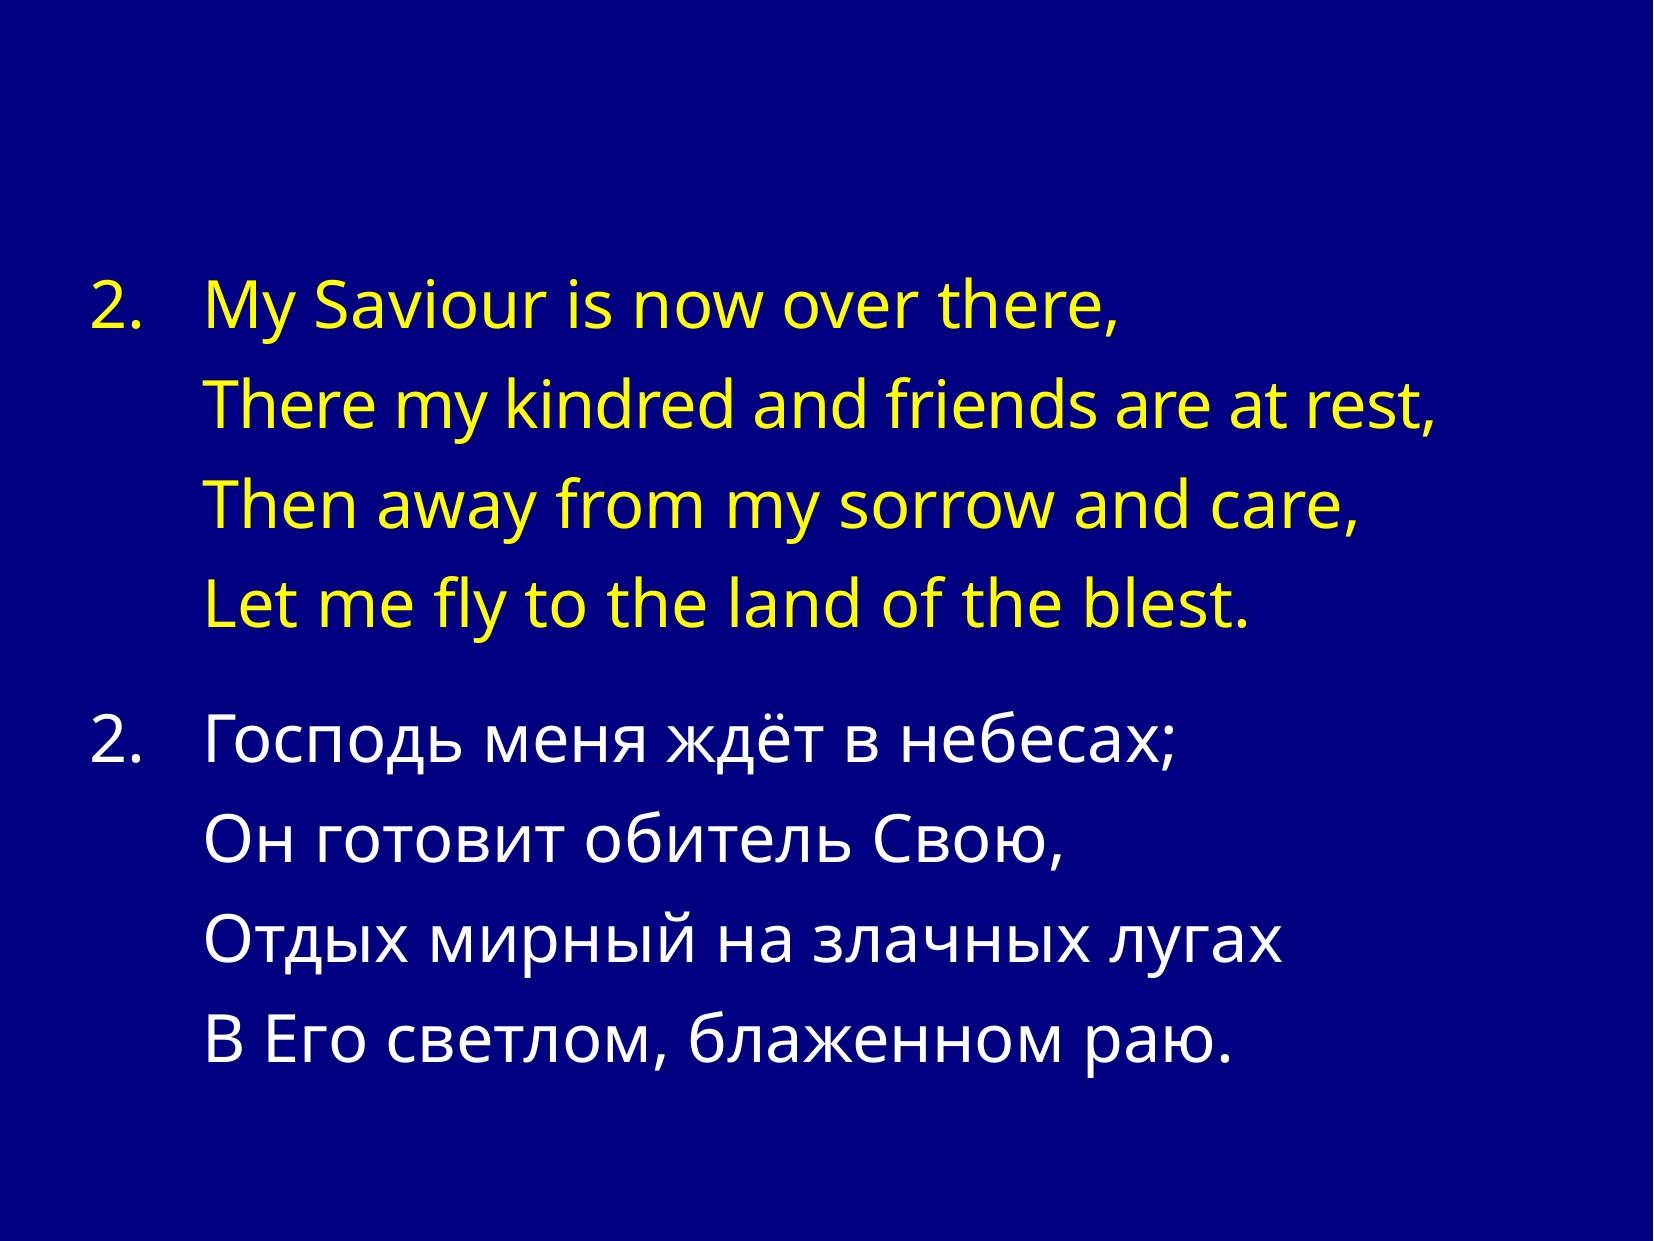

2.	My Saviour is now over there,
	There my kindred and friends are at rest,
	Then away from my sorrow and care,
	Let me fly to the land of the blest.
2.	Господь меня ждёт в небесах;
	Он готовит обитель Свою,
	Отдых мирный на злачных лугах
	В Его светлом, блаженном раю.